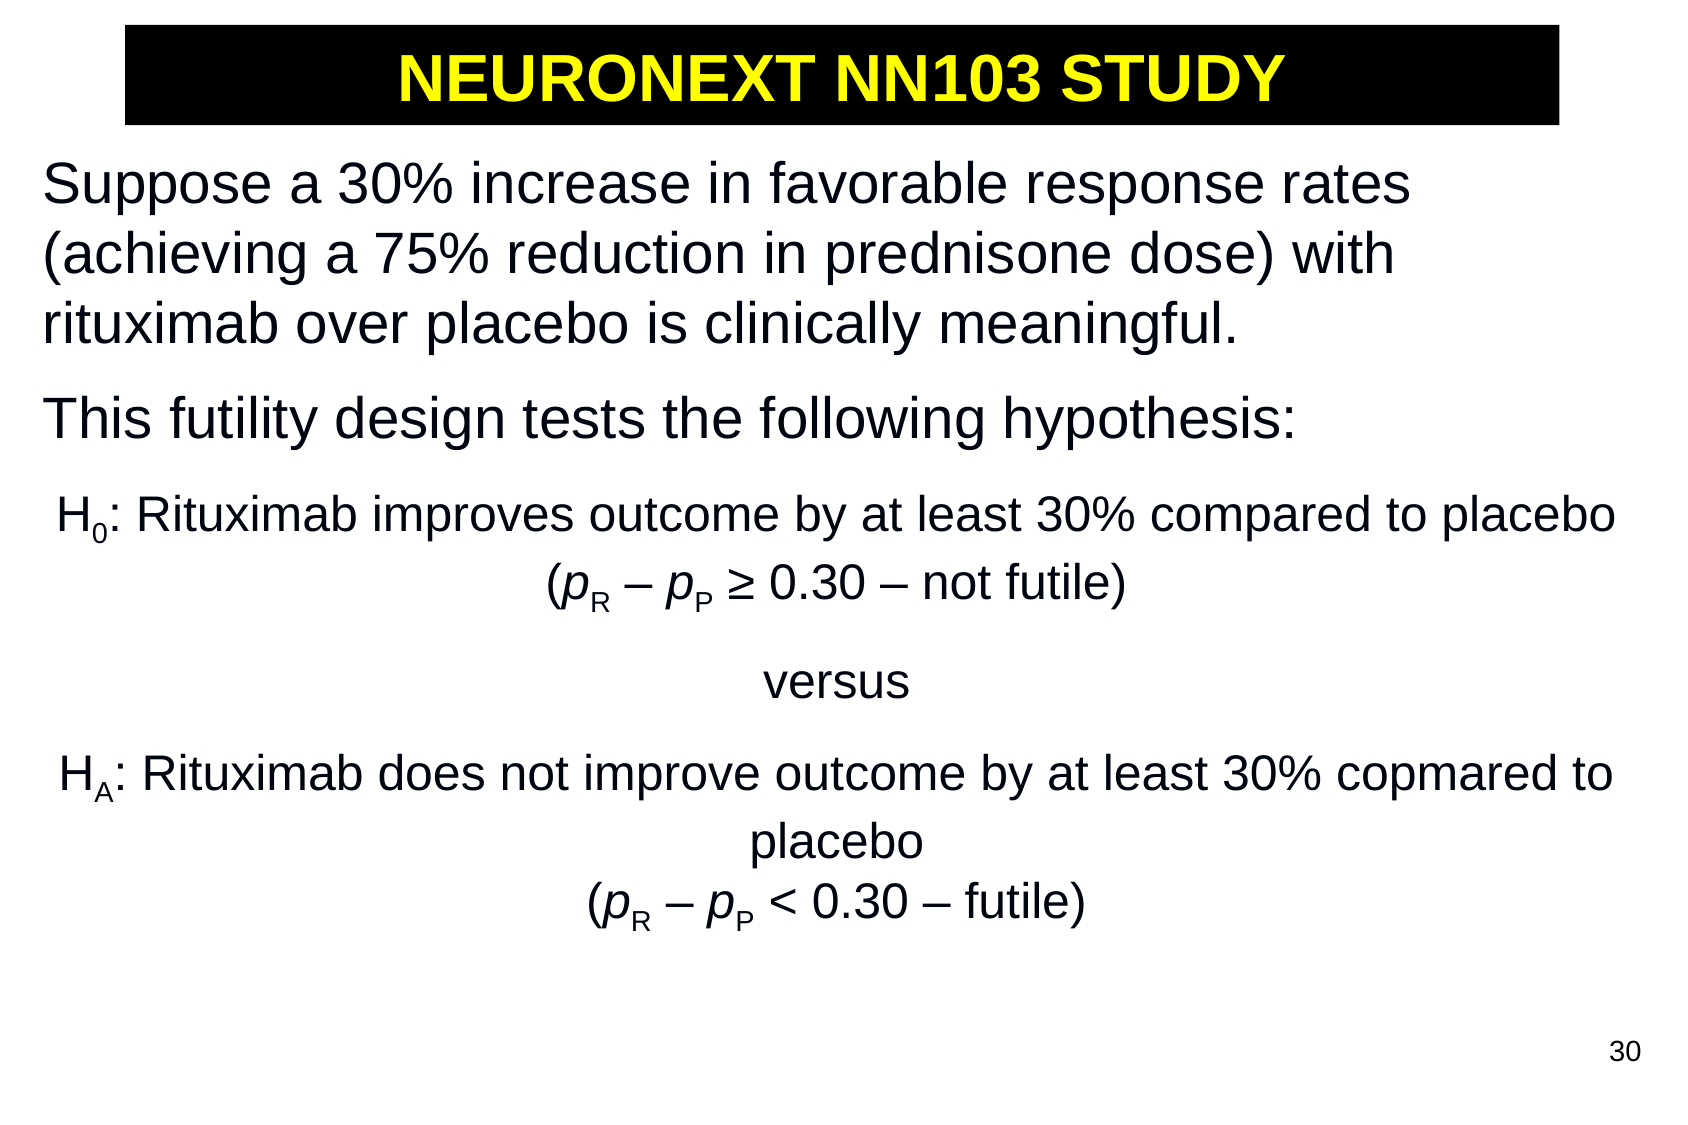

# NEURONEXT NN103 STUDY
Suppose a 30% increase in favorable response rates (achieving a 75% reduction in prednisone dose) with rituximab over placebo is clinically meaningful.
This futility design tests the following hypothesis:
H0: Rituximab improves outcome by at least 30% compared to placebo
(pR – pP ≥ 0.30 – not futile)
versus
HA: Rituximab does not improve outcome by at least 30% copmared to placebo
(pR – pP < 0.30 – futile)